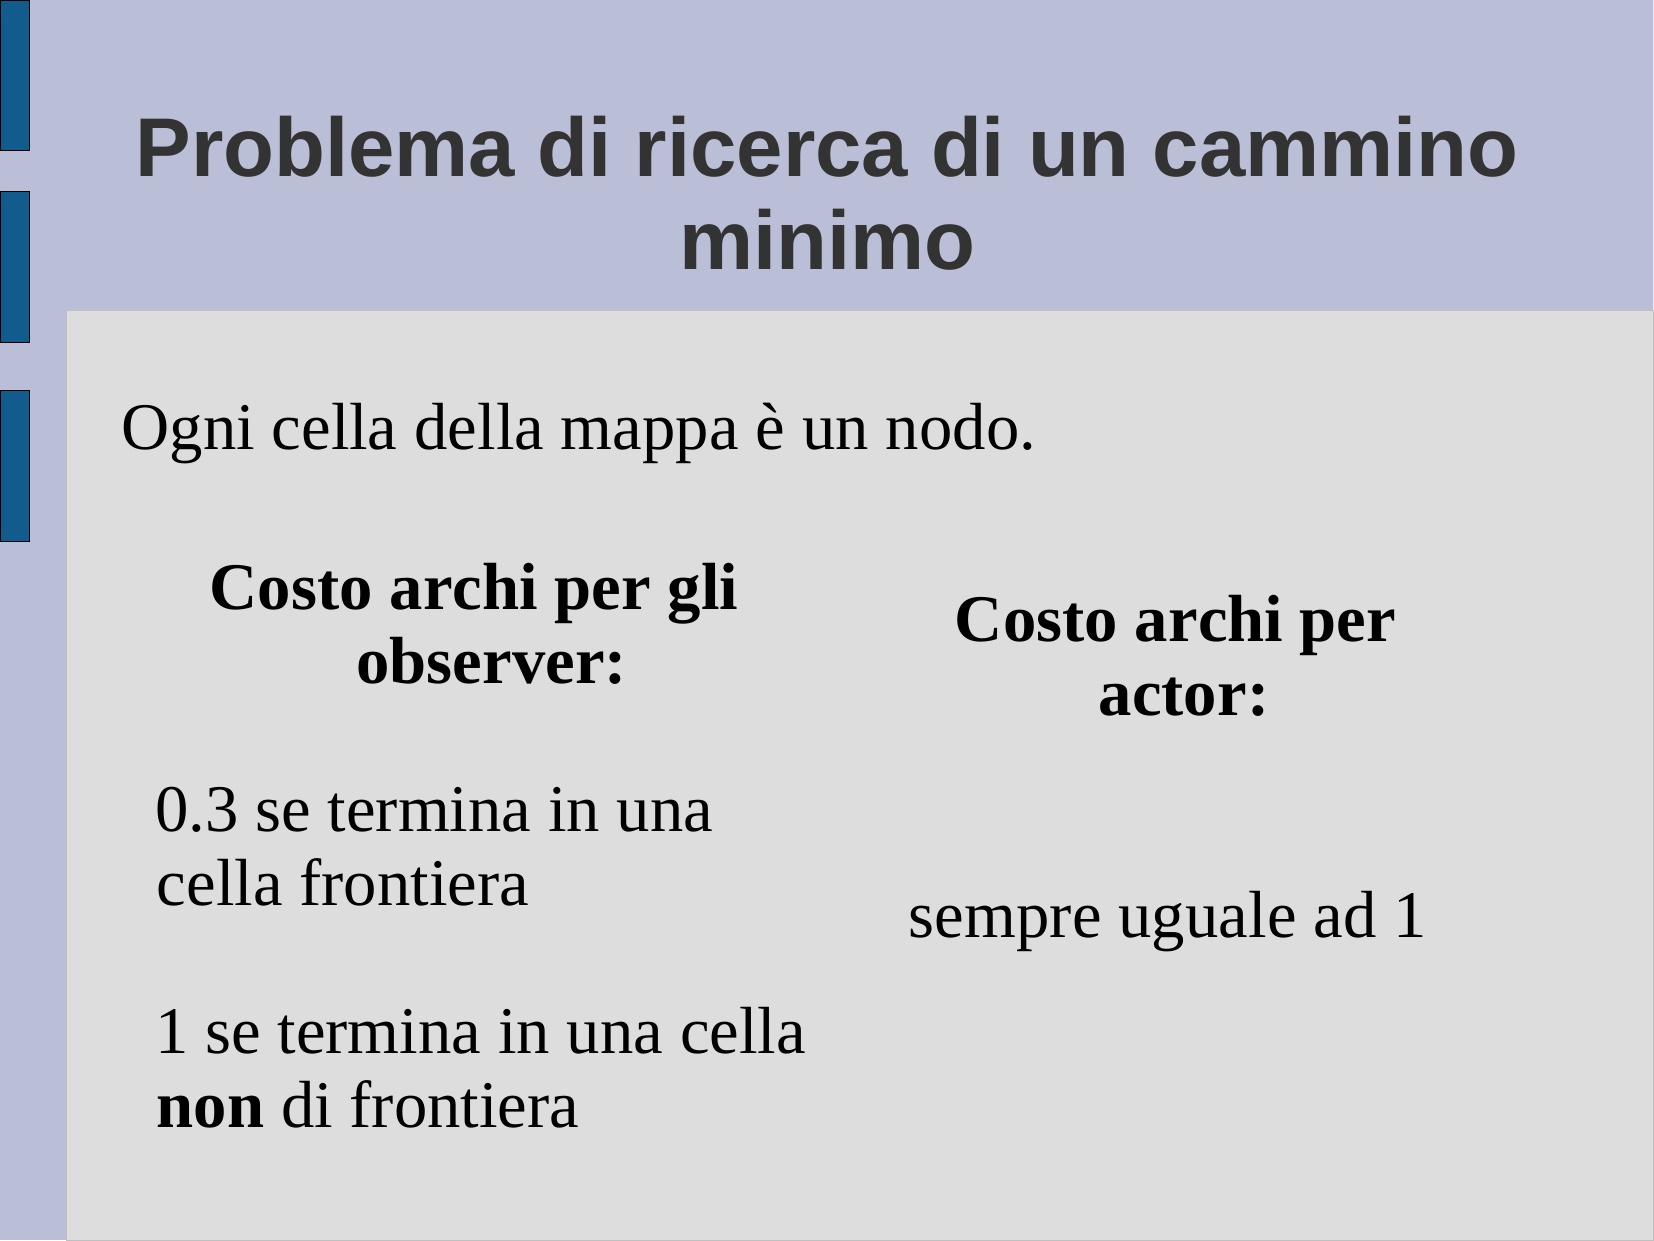

# Problema di ricerca di un cammino minimo
Ogni cella della mappa è un nodo.
Costo archi per
actor:
 sempre uguale ad 1
Costo archi per gli observer:
 0.3 se termina in una cella frontiera
 1 se termina in una cella non di frontiera